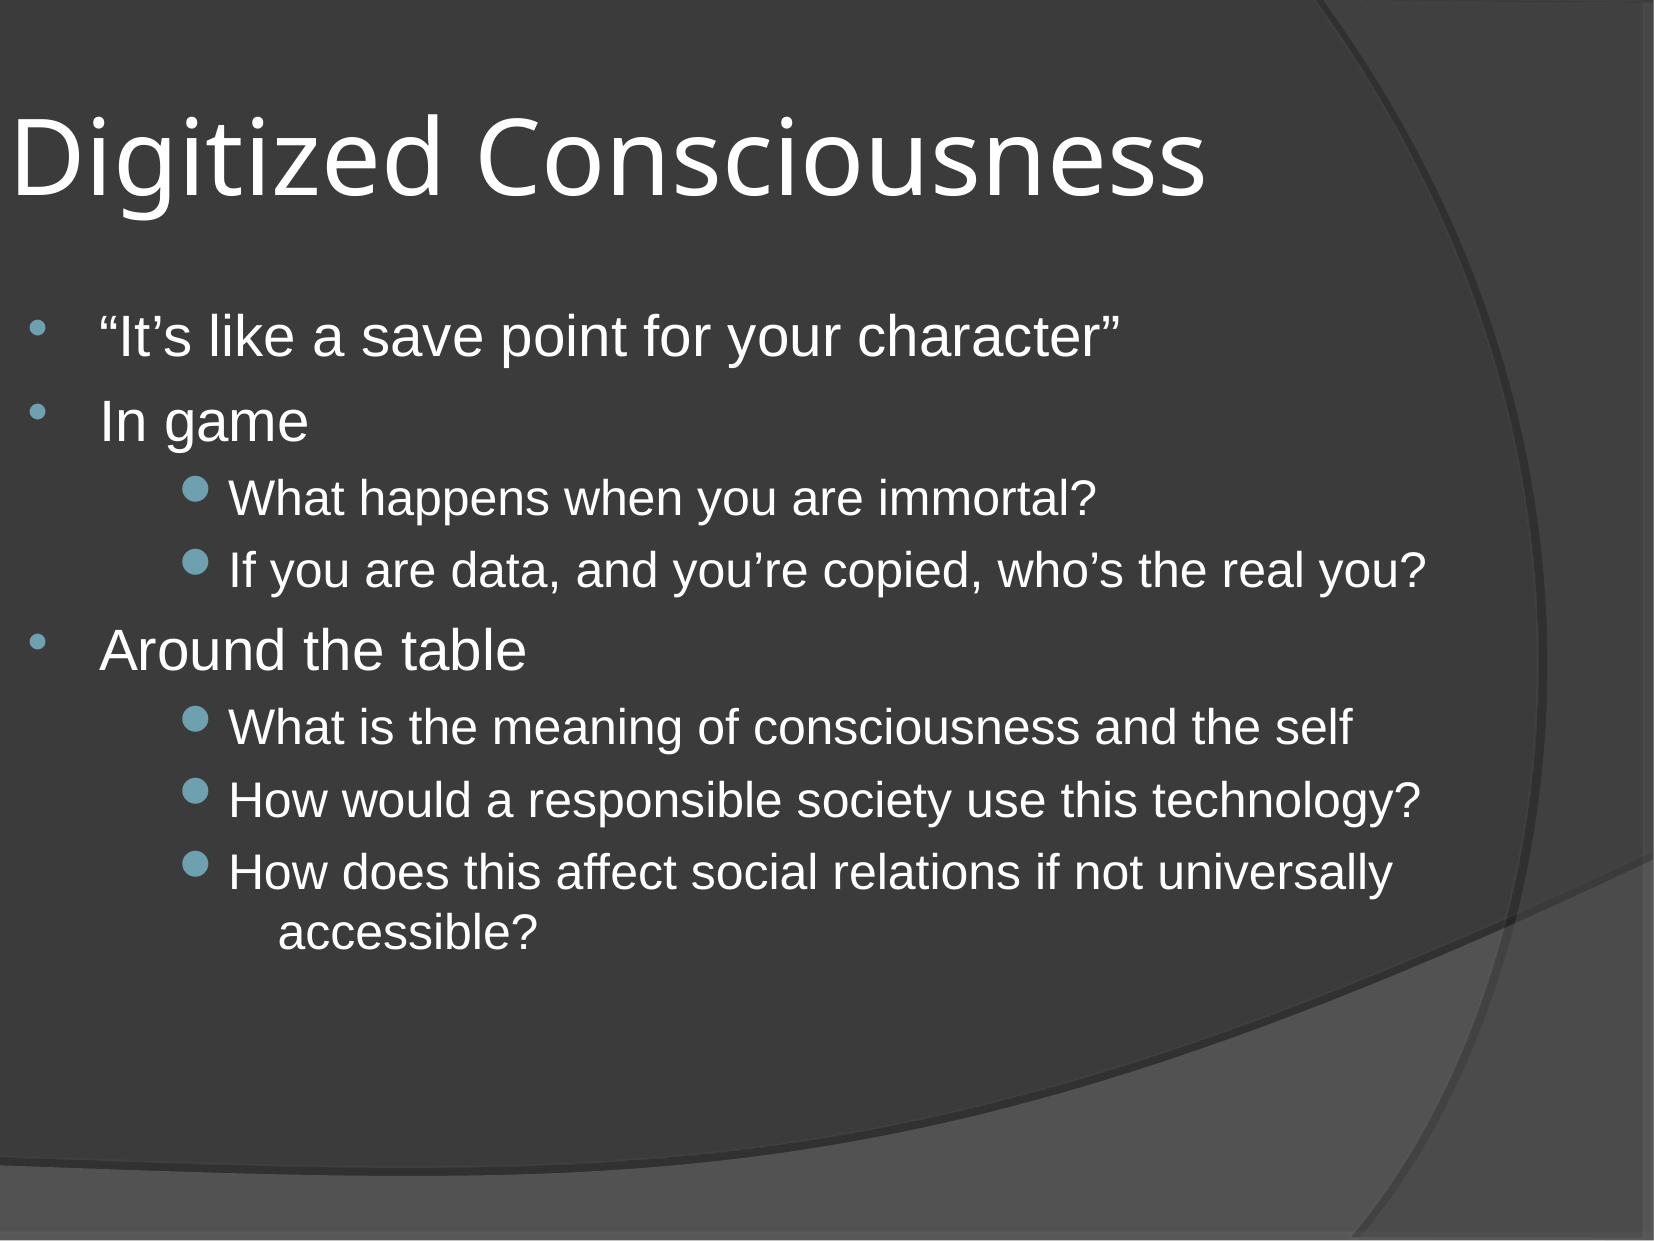

# Digitized Consciousness
“It’s like a save point for your character”
In game
What happens when you are immortal?
If you are data, and you’re copied, who’s the real you?
Around the table
What is the meaning of consciousness and the self
How would a responsible society use this technology?
How does this affect social relations if not universally accessible?